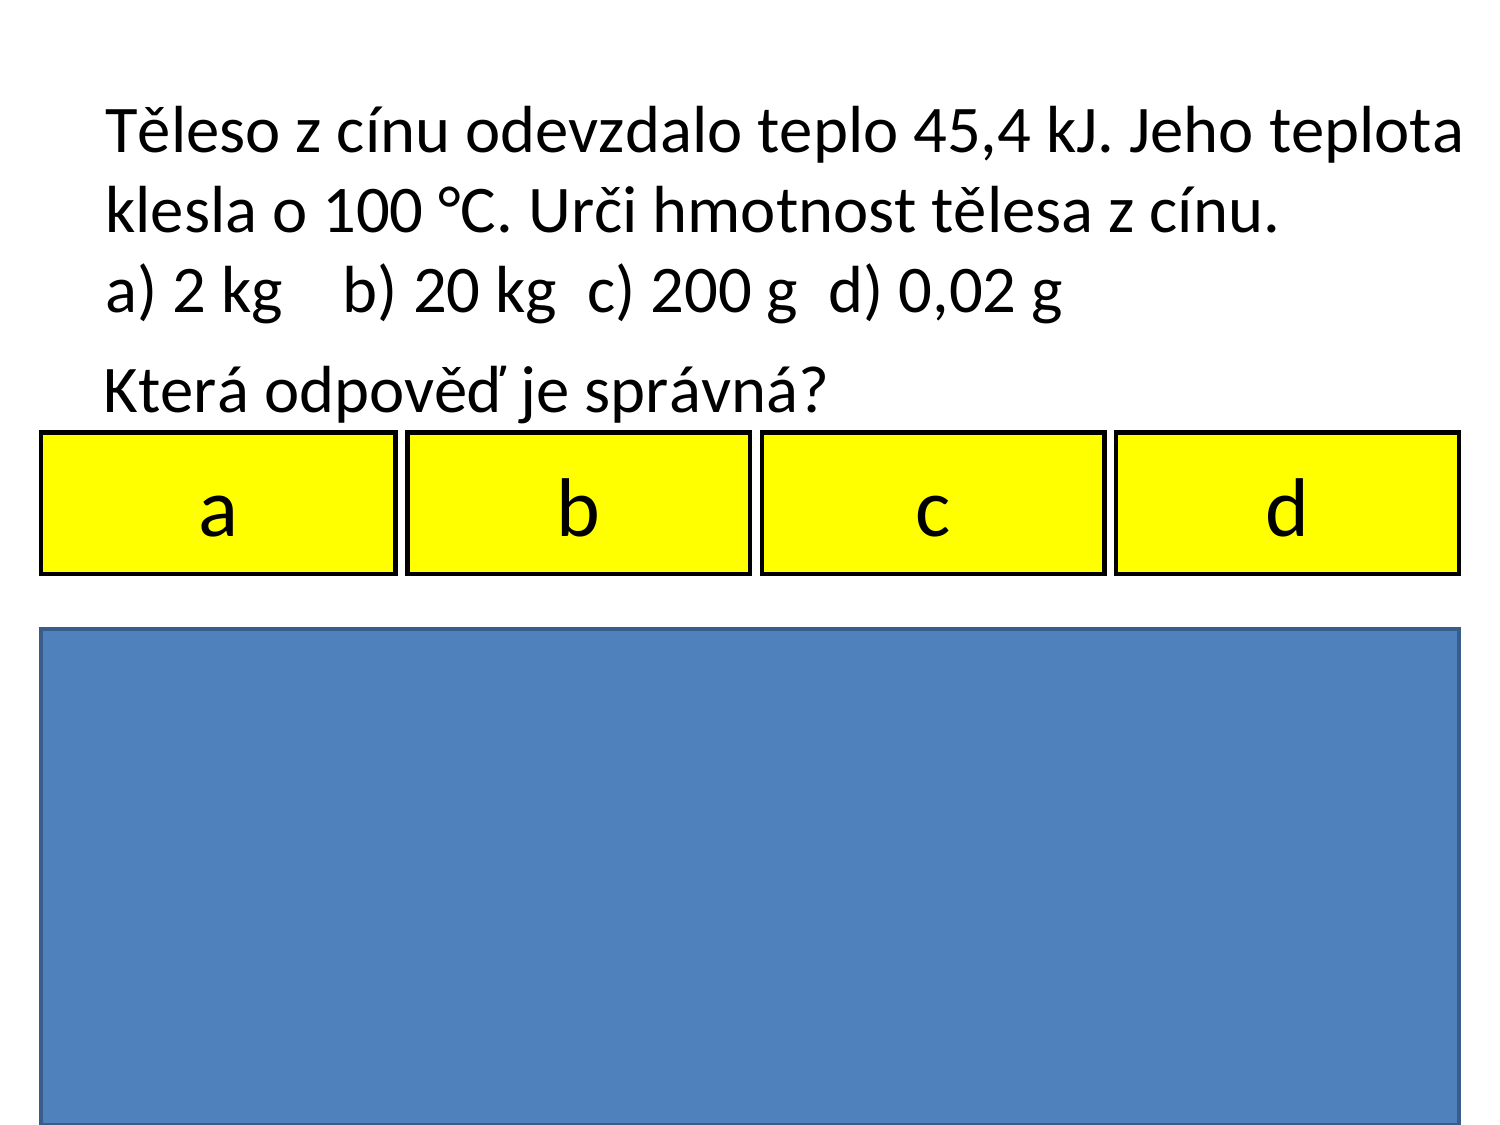

Těleso z cínu odevzdalo teplo 45,4 kJ. Jeho teplota
klesla o 100 °C. Urči hmotnost tělesa z cínu.
a) 2 kg b) 20 kg c) 200 g d) 0,02 g
Která odpověď je správná?
a
b
c
d
Q = 45,4 kJ
t - t = 100 °C
c = 0,227 kJ
 kg °C
m = ?
Q
m =
c . ( t - t )
2
1
1
2
45,4 kJ
0,227 kJ . 100 °C
m =
kg °C
m = 2 kg